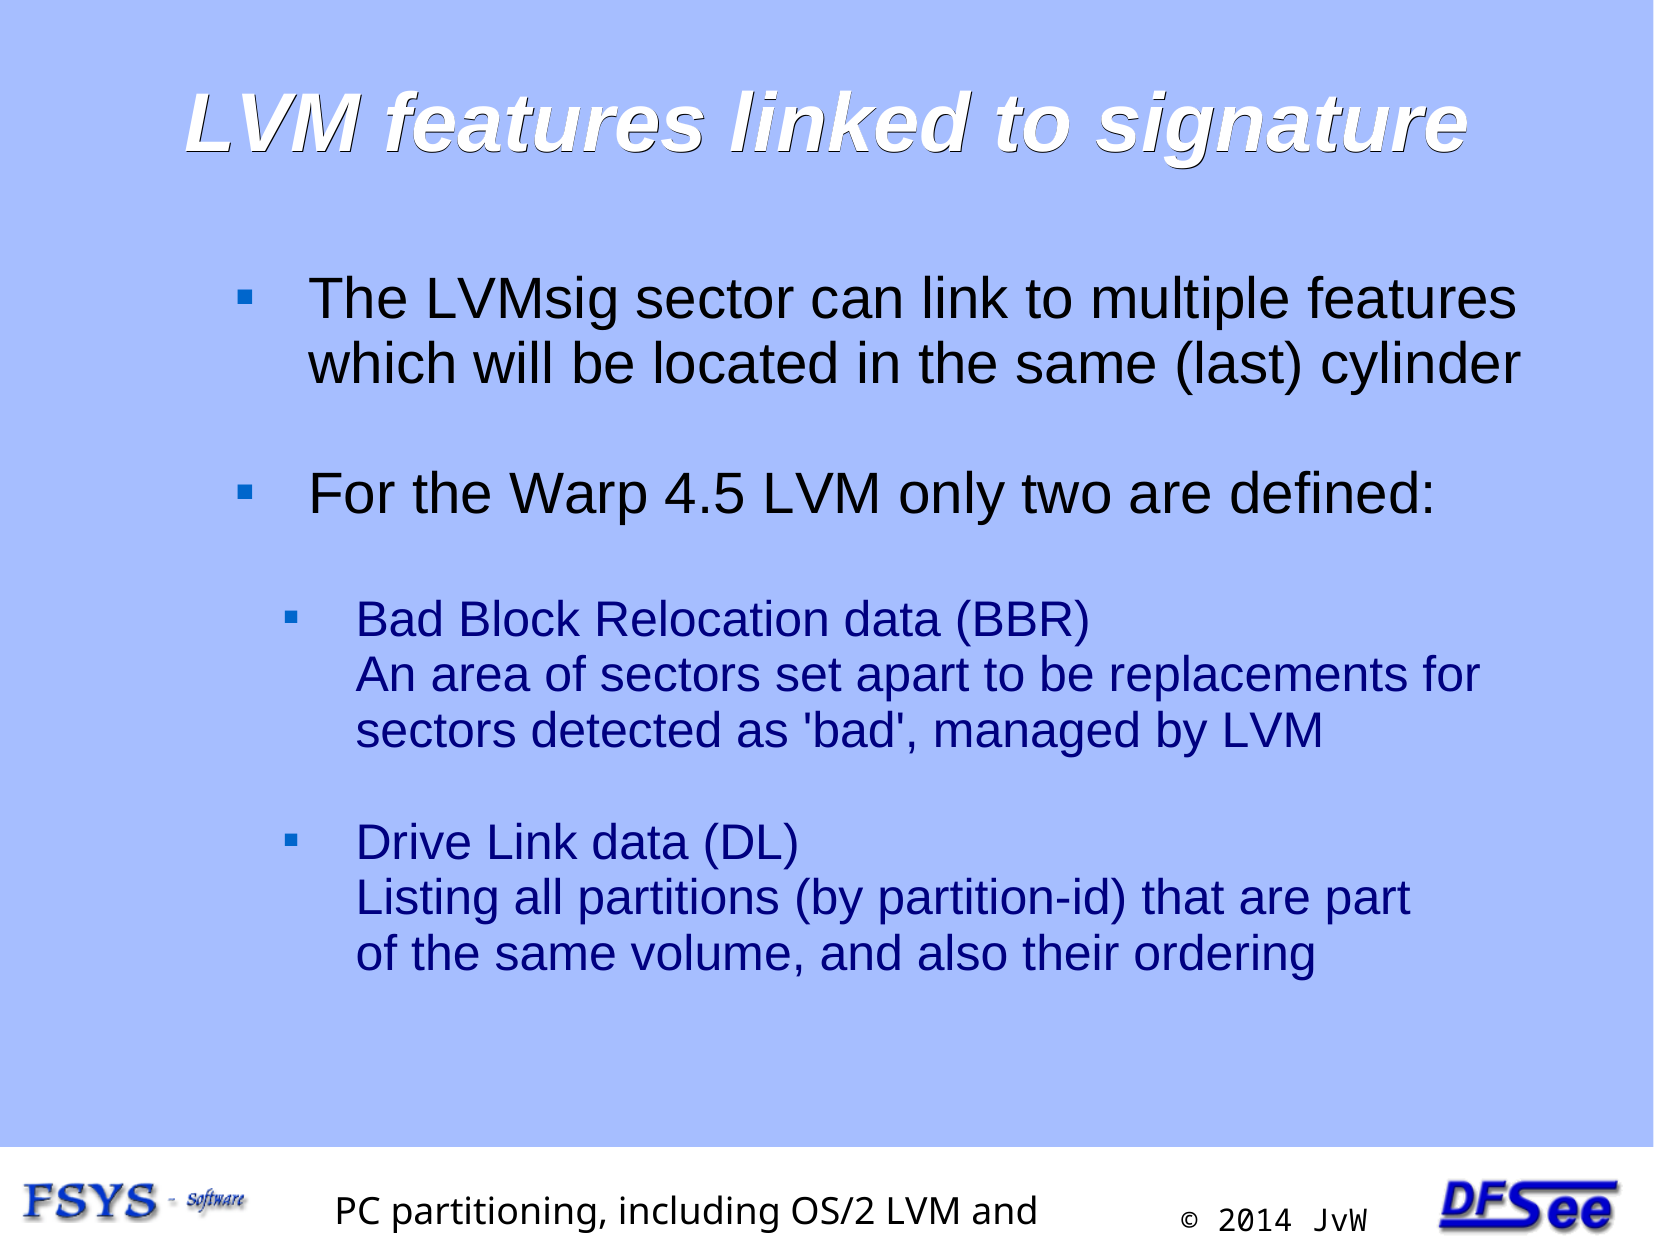

# LVM features linked to signature
The LVMsig sector can link to multiple features
which will be located in the same (last) cylinder
For the Warp 4.5 LVM only two are defined:
Bad Block Relocation data (BBR)
An area of sectors set apart to be replacements for
sectors detected as 'bad', managed by LVM
Drive Link data (DL)
Listing all partitions (by partition-id) that are part
of the same volume, and also their ordering